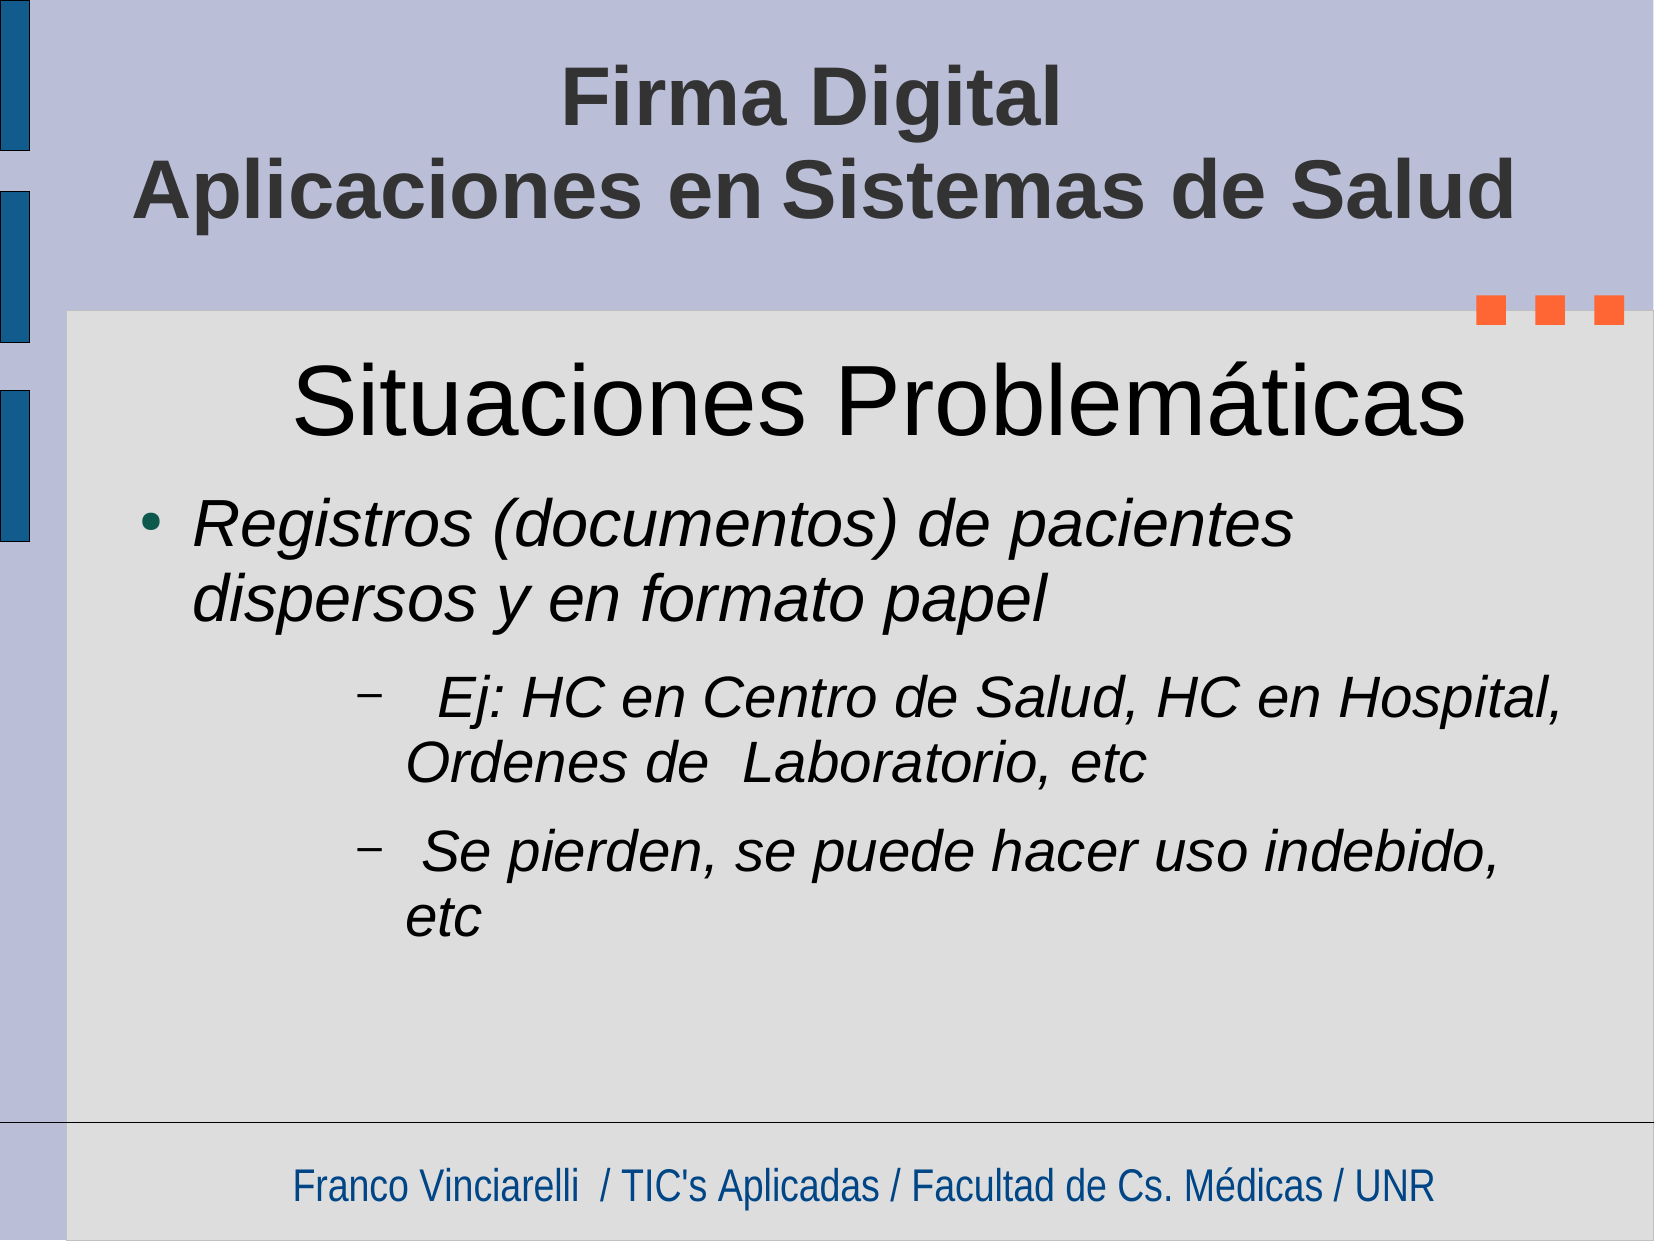

# Firma Digital Aplicaciones en Sistemas de Salud
Situaciones Problemáticas
Registros (documentos) de pacientes dispersos y en formato papel
 Ej: HC en Centro de Salud, HC en Hospital, Ordenes de Laboratorio, etc
 Se pierden, se puede hacer uso indebido, etc
Franco Vinciarelli / TIC's Aplicadas / Facultad de Cs. Médicas / UNR